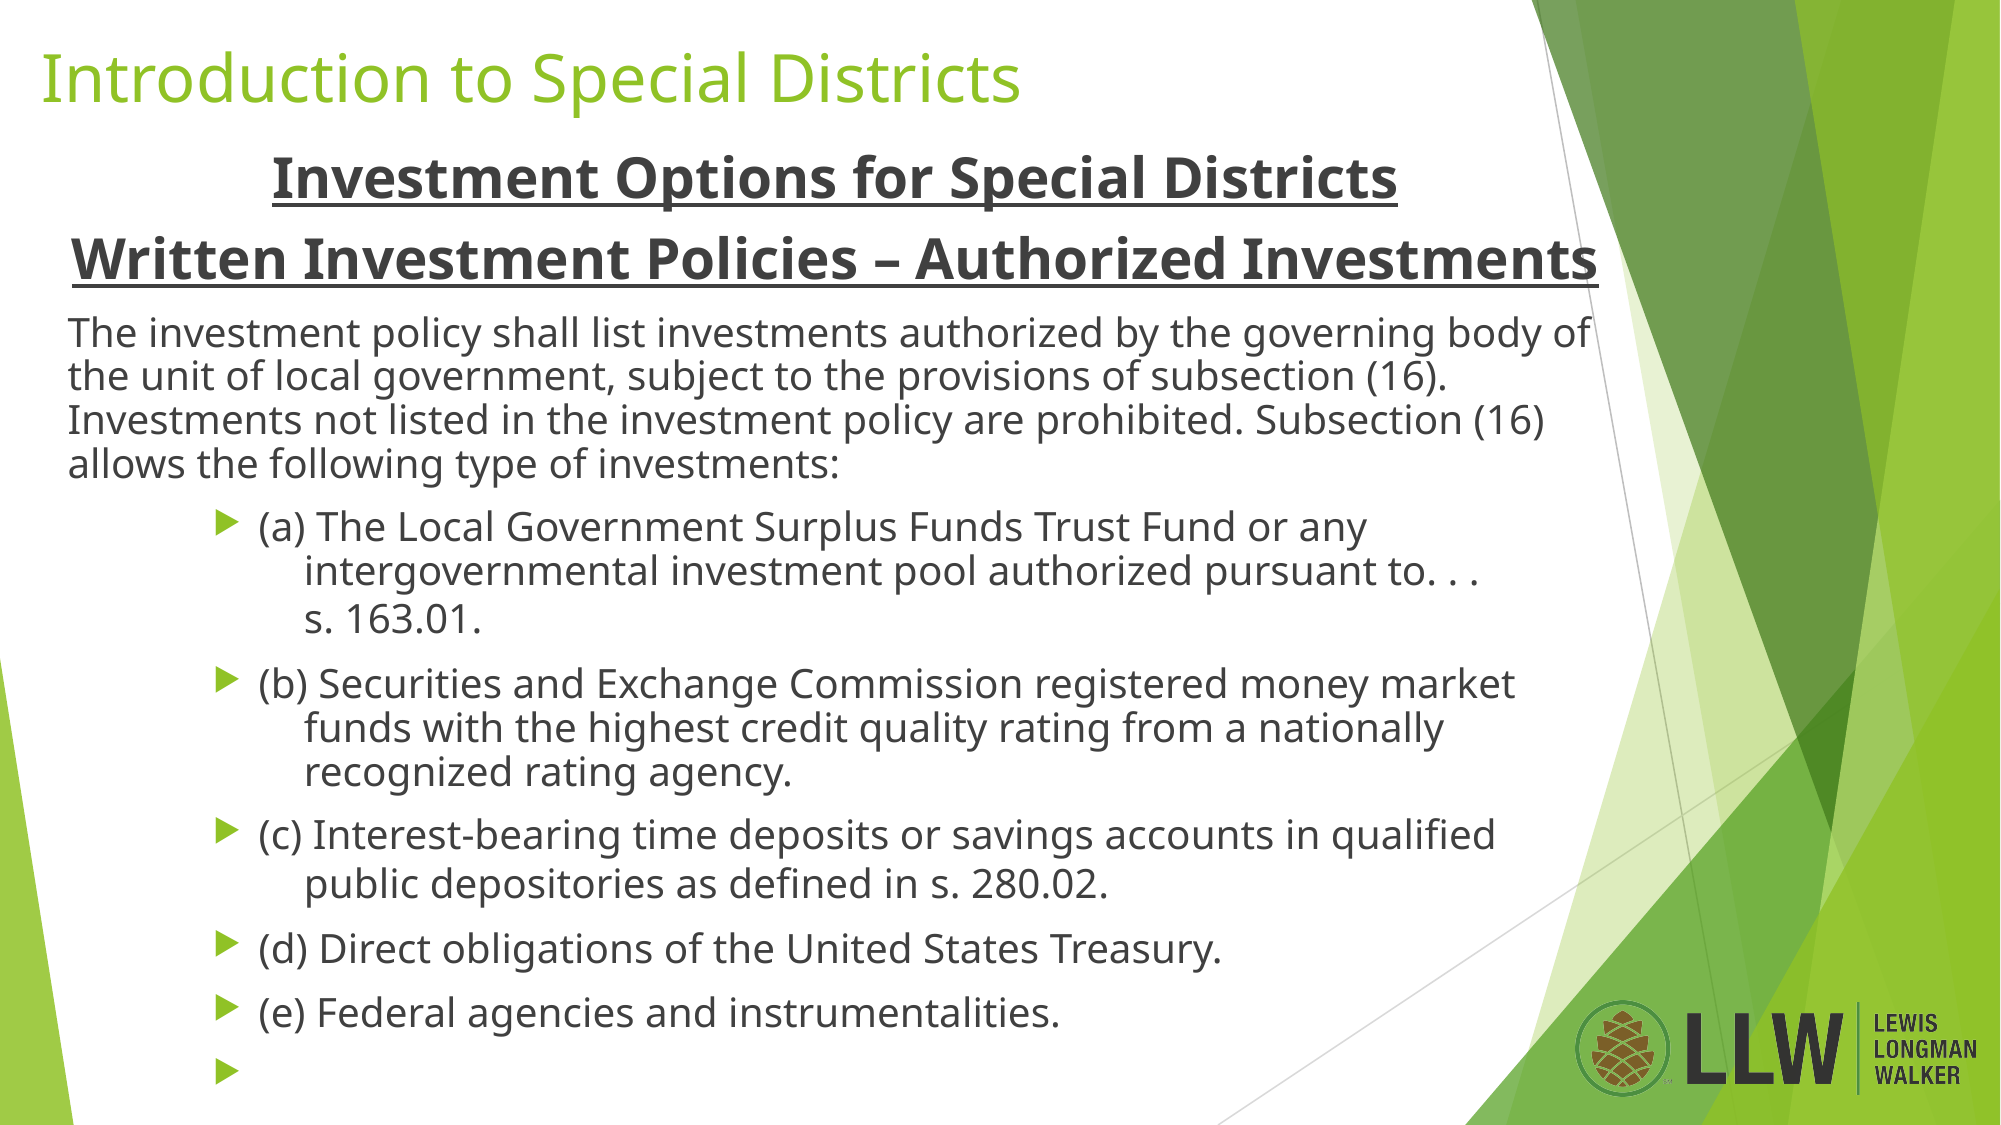

# Introduction to Special Districts
Investment Options for Special Districts
Written Investment Policies – Authorized Investments
The investment policy shall list investments authorized by the governing body of the unit of local government, subject to the provisions of subsection (16). Investments not listed in the investment policy are prohibited. Subsection (16) allows the following type of investments:
(a) The Local Government Surplus Funds Trust Fund or any intergovernmental investment pool authorized pursuant to. . . s. 163.01.
(b) Securities and Exchange Commission registered money market funds with the highest credit quality rating from a nationally recognized rating agency.
(c) Interest-bearing time deposits or savings accounts in qualified public depositories as defined in s. 280.02.
(d) Direct obligations of the United States Treasury.
(e) Federal agencies and instrumentalities.